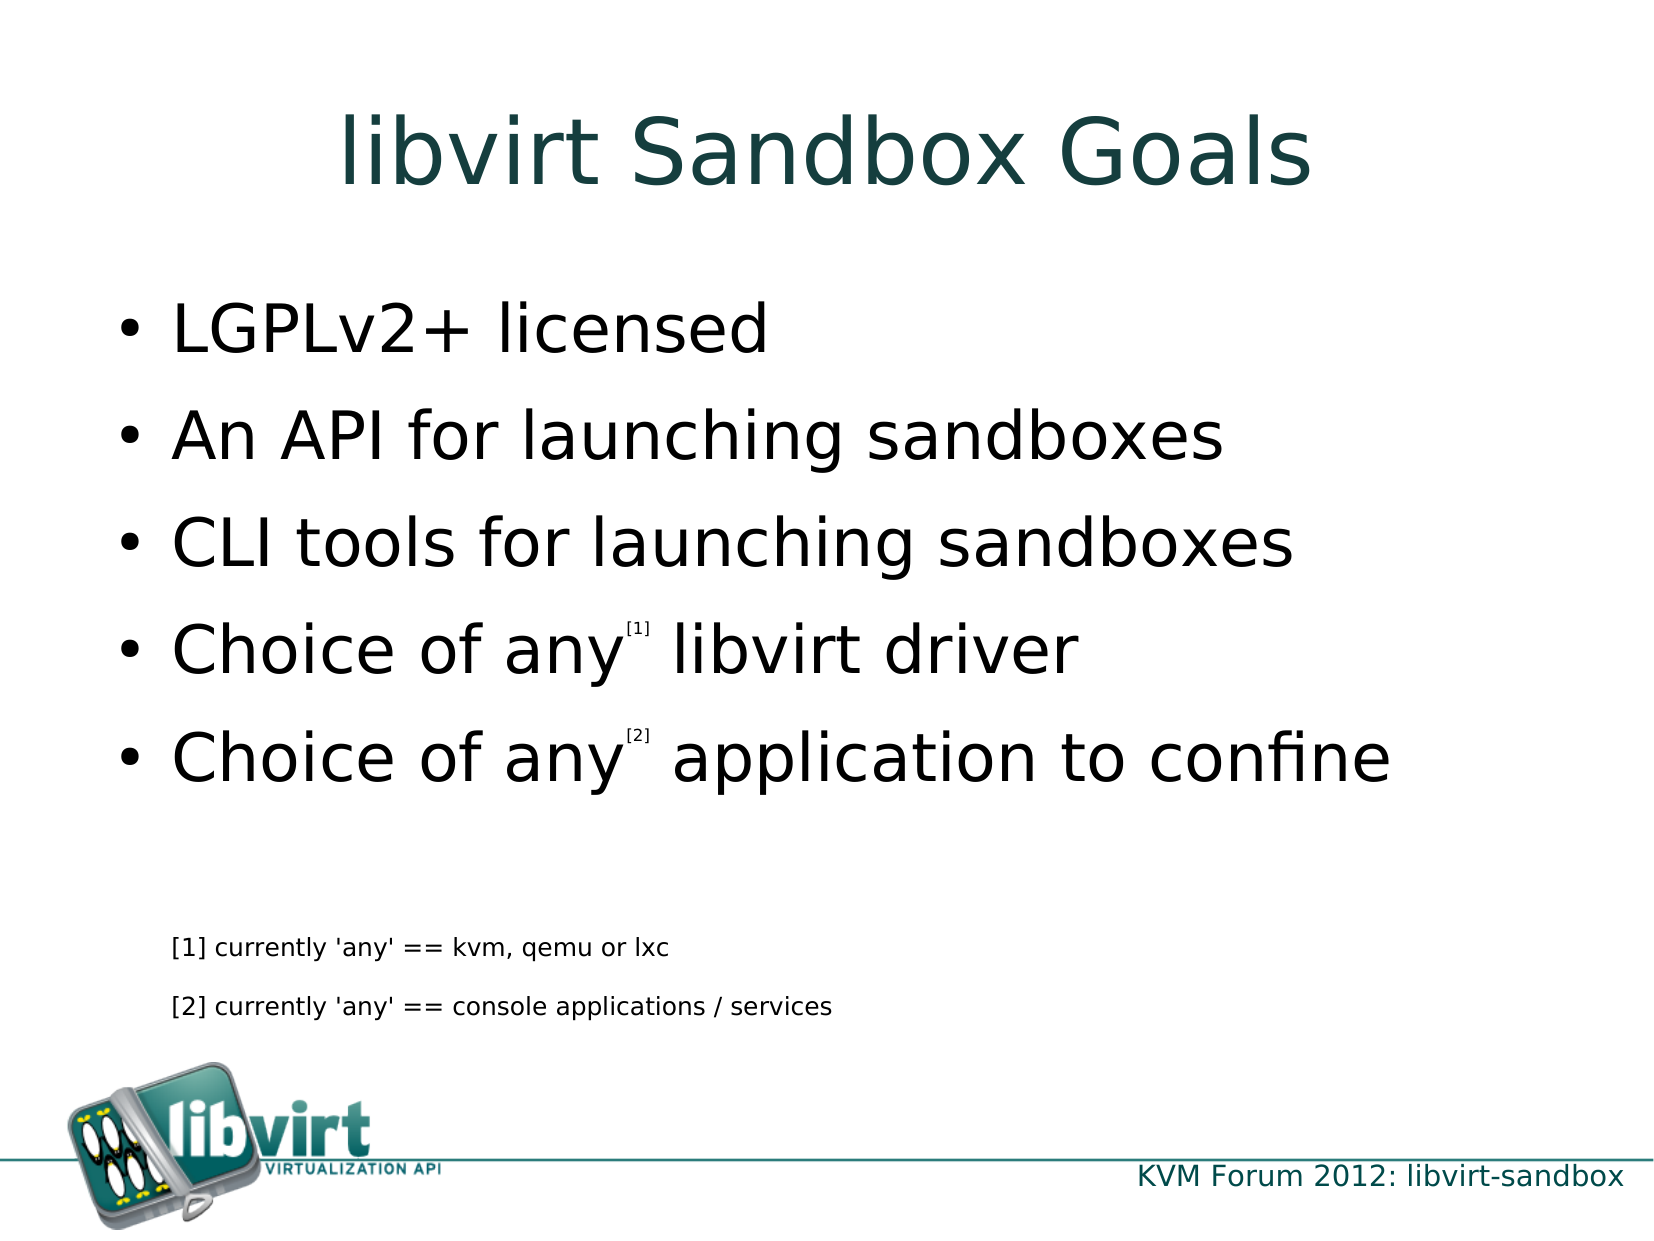

# libvirt Sandbox Goals
LGPLv2+ licensed
An API for launching sandboxes
CLI tools for launching sandboxes
Choice of any[1] libvirt driver
Choice of any[2] application to confine
[1] currently 'any' == kvm, qemu or lxc
[2] currently 'any' == console applications / services
KVM Forum 2012: libvirt-sandbox